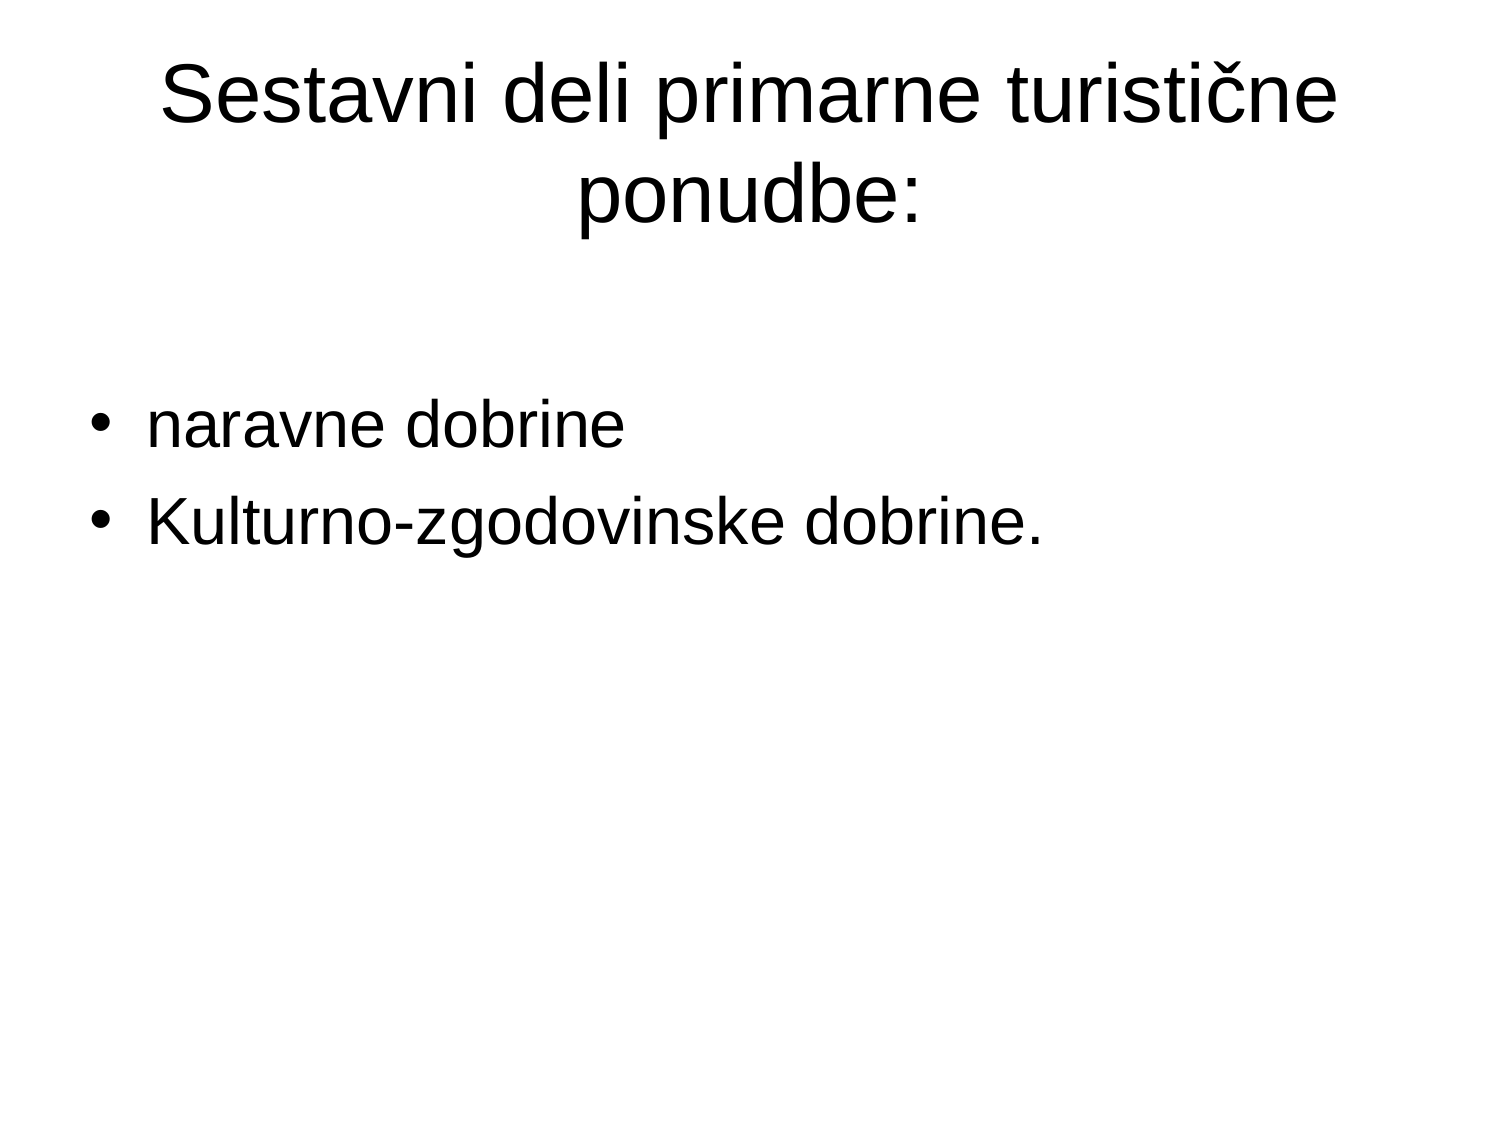

# Sestavni deli primarne turistične ponudbe:
naravne dobrine
Kulturno-zgodovinske dobrine.